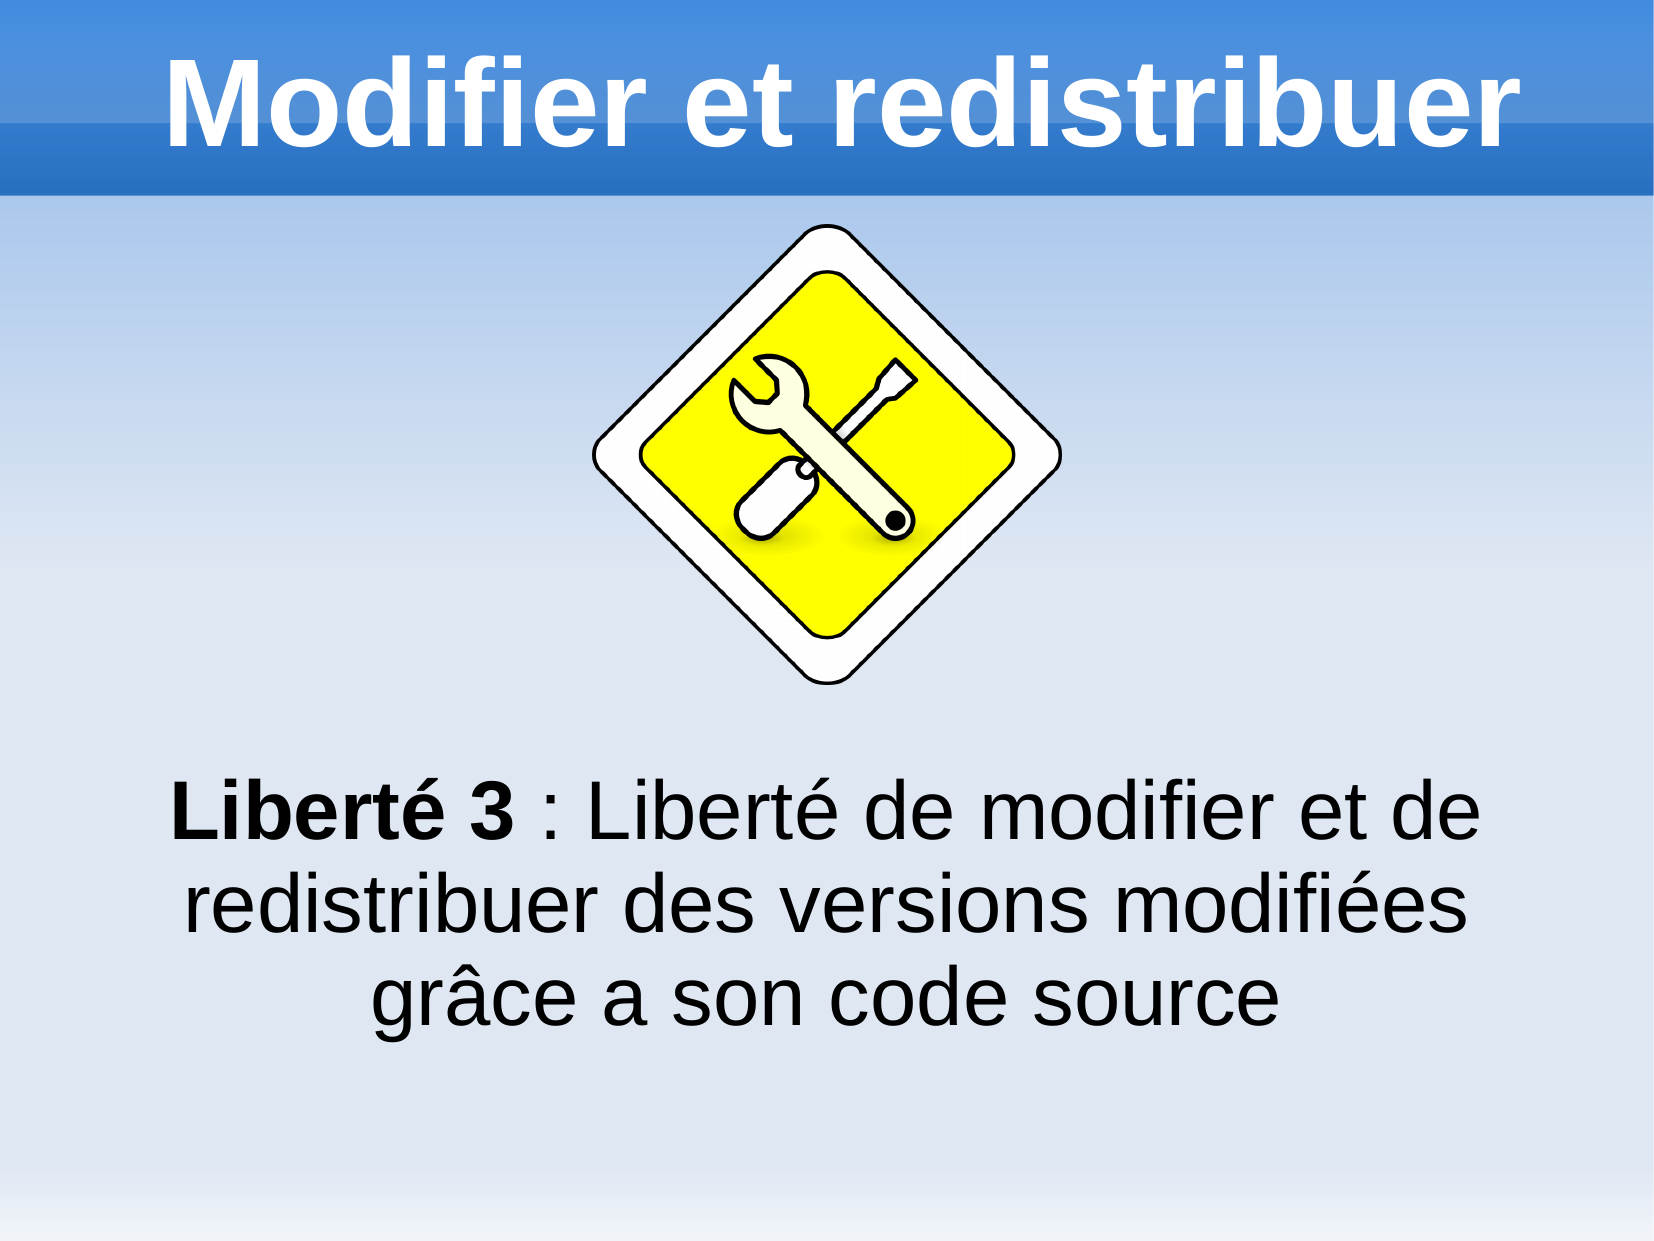

# Modifier et redistribuer
Liberté 3 : Liberté de modifier et de redistribuer des versions modifiées grâce a son code source